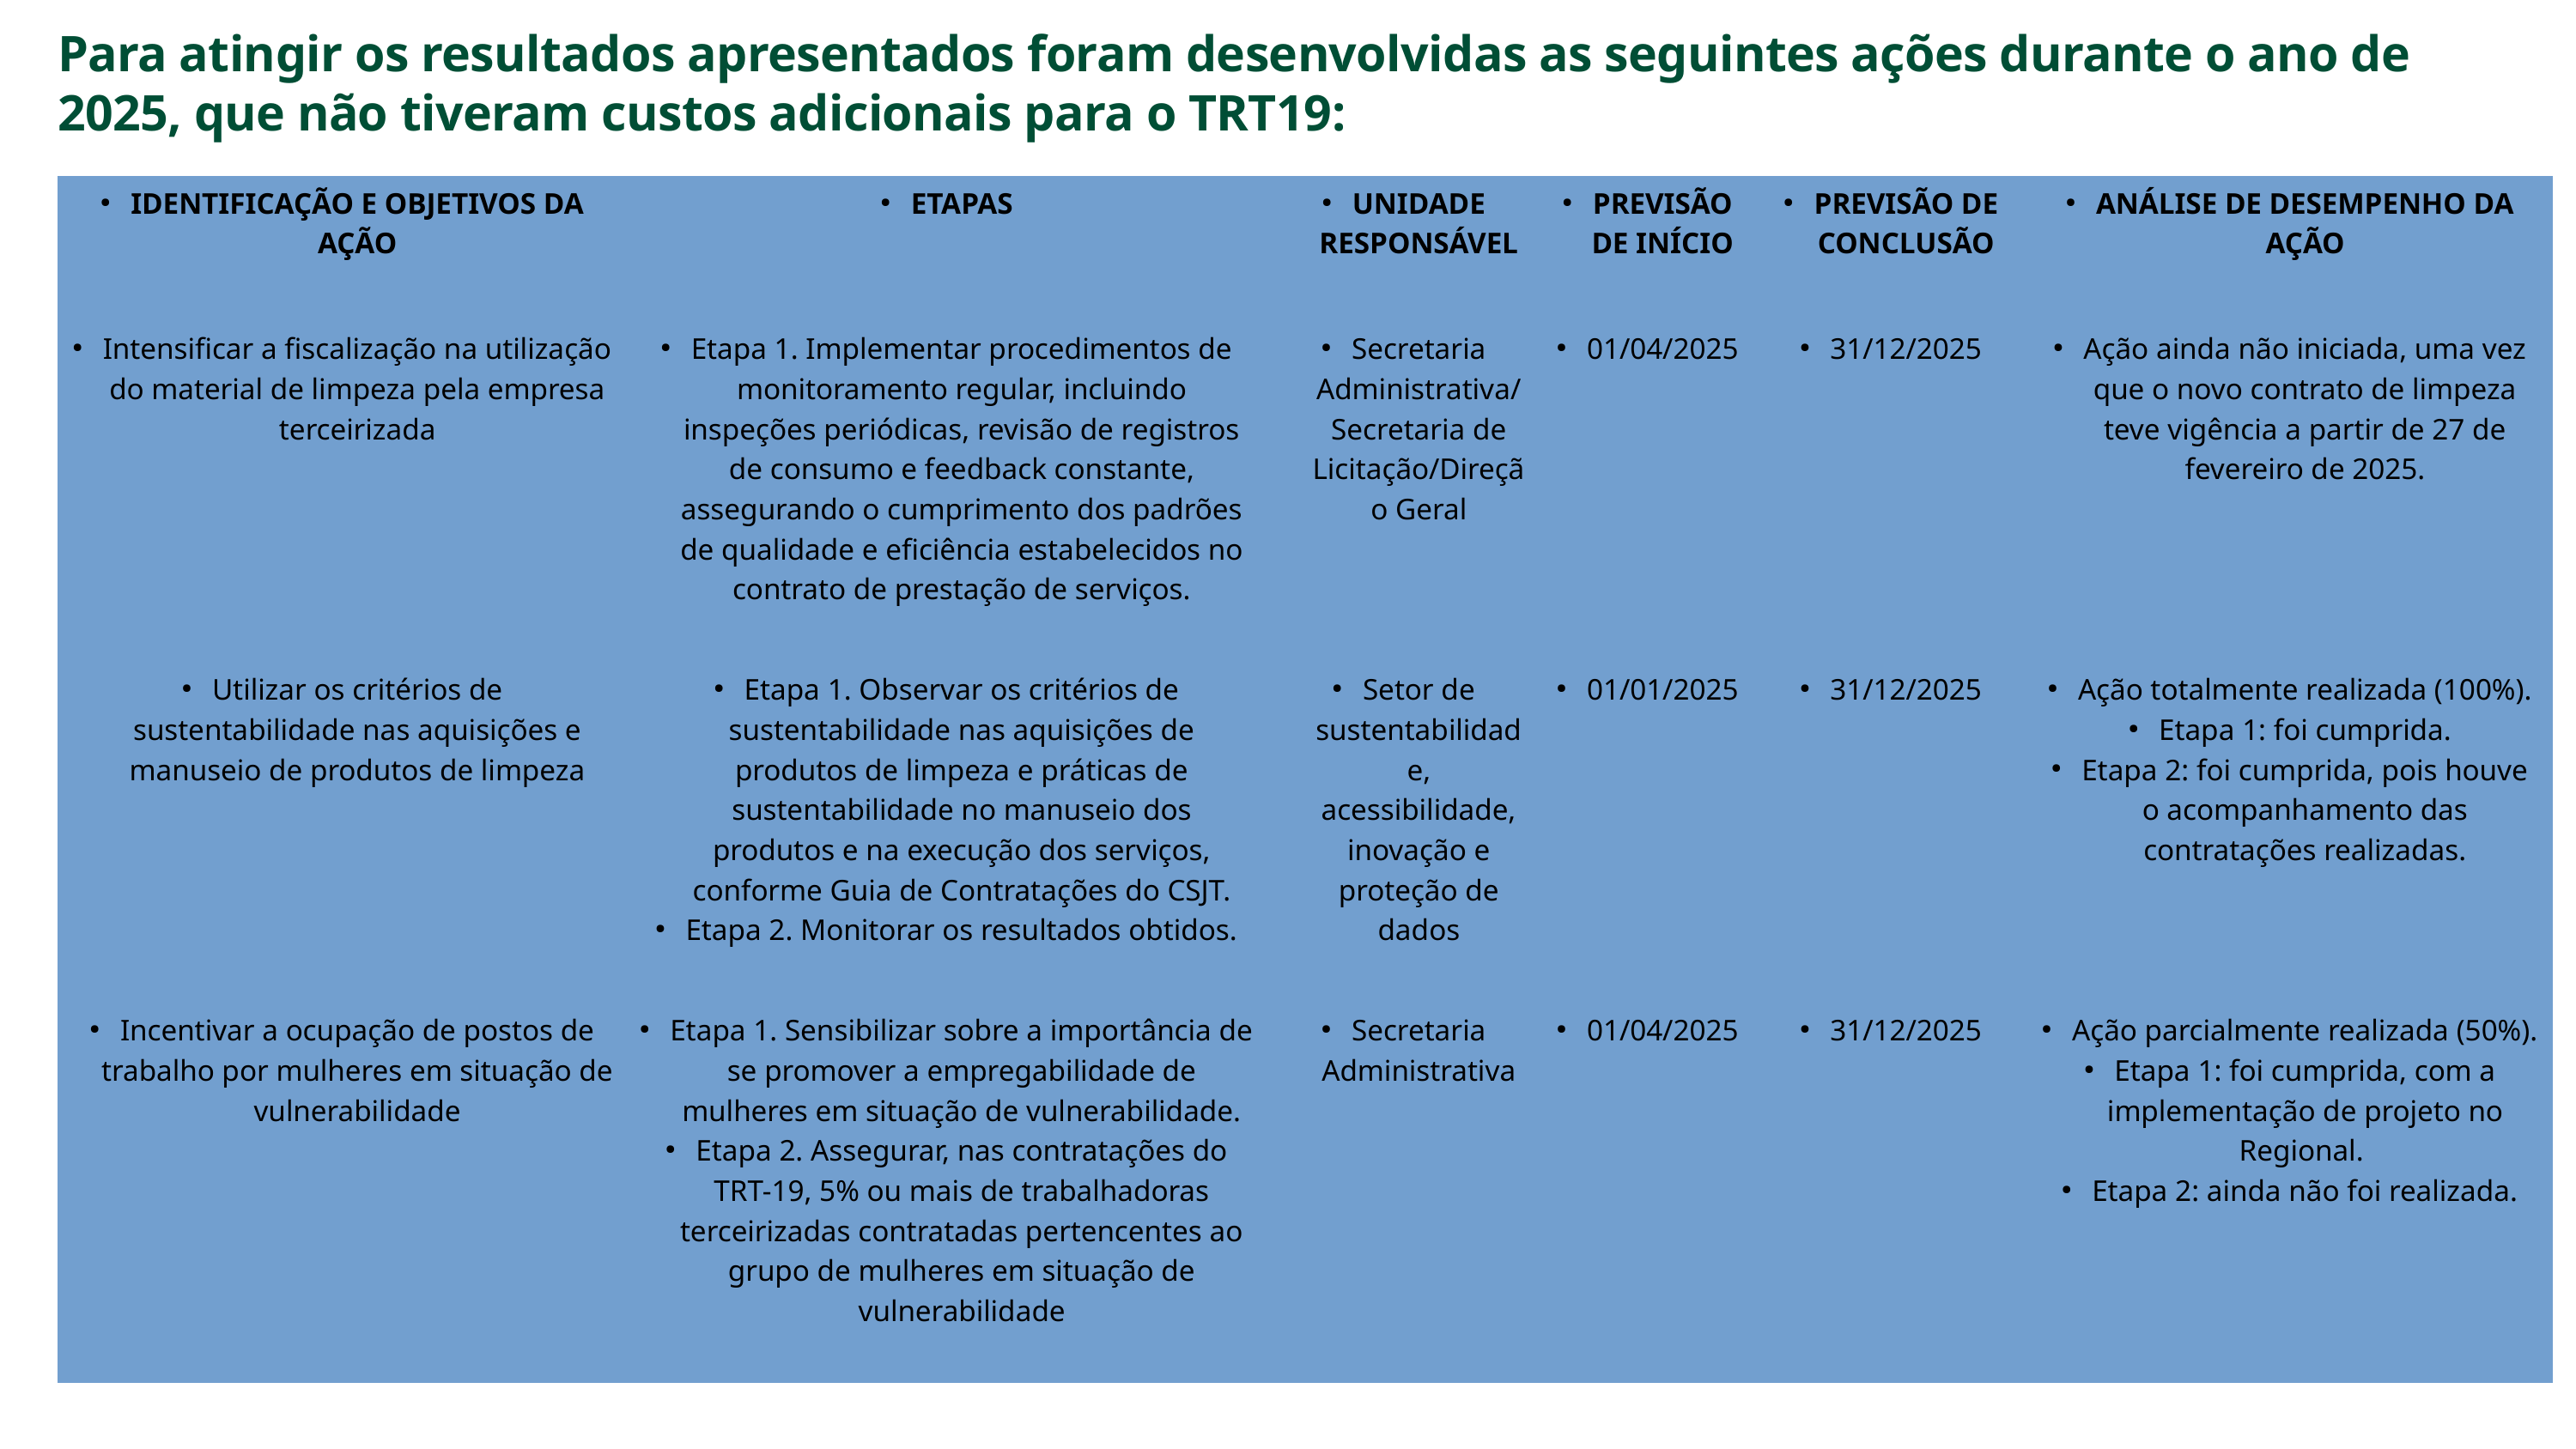

Para atingir os resultados apresentados foram desenvolvidas as seguintes ações durante o ano de 2025, que não tiveram custos adicionais para o TRT19:
| IDENTIFICAÇÃO E OBJETIVOS DA AÇÃO | ETAPAS | UNIDADE RESPONSÁVEL | PREVISÃO DE INÍCIO | PREVISÃO DE CONCLUSÃO | ANÁLISE DE DESEMPENHO DA AÇÃO |
| --- | --- | --- | --- | --- | --- |
| Intensificar a fiscalização na utilização do material de limpeza pela empresa terceirizada | Etapa 1. Implementar procedimentos de monitoramento regular, incluindo inspeções periódicas, revisão de registros de consumo e feedback constante, assegurando o cumprimento dos padrões de qualidade e eficiência estabelecidos no contrato de prestação de serviços. | Secretaria Administrativa/Secretaria de Licitação/Direção Geral | 01/04/2025 | 31/12/2025 | Ação ainda não iniciada, uma vez que o novo contrato de limpeza teve vigência a partir de 27 de fevereiro de 2025. |
| Utilizar os critérios de sustentabilidade nas aquisições e manuseio de produtos de limpeza | Etapa 1. Observar os critérios de sustentabilidade nas aquisições de produtos de limpeza e práticas de sustentabilidade no manuseio dos produtos e na execução dos serviços, conforme Guia de Contratações do CSJT. Etapa 2. Monitorar os resultados obtidos. | Setor de sustentabilidade, acessibilidade, inovação e proteção de dados | 01/01/2025 | 31/12/2025 | Ação totalmente realizada (100%). Etapa 1: foi cumprida. Etapa 2: foi cumprida, pois houve o acompanhamento das contratações realizadas. |
| Incentivar a ocupação de postos de trabalho por mulheres em situação de vulnerabilidade | Etapa 1. Sensibilizar sobre a importância de se promover a empregabilidade de mulheres em situação de vulnerabilidade. Etapa 2. Assegurar, nas contratações do TRT-19, 5% ou mais de trabalhadoras terceirizadas contratadas pertencentes ao grupo de mulheres em situação de vulnerabilidade | Secretaria Administrativa | 01/04/2025 | 31/12/2025 | Ação parcialmente realizada (50%). Etapa 1: foi cumprida, com a implementação de projeto no Regional. Etapa 2: ainda não foi realizada. |